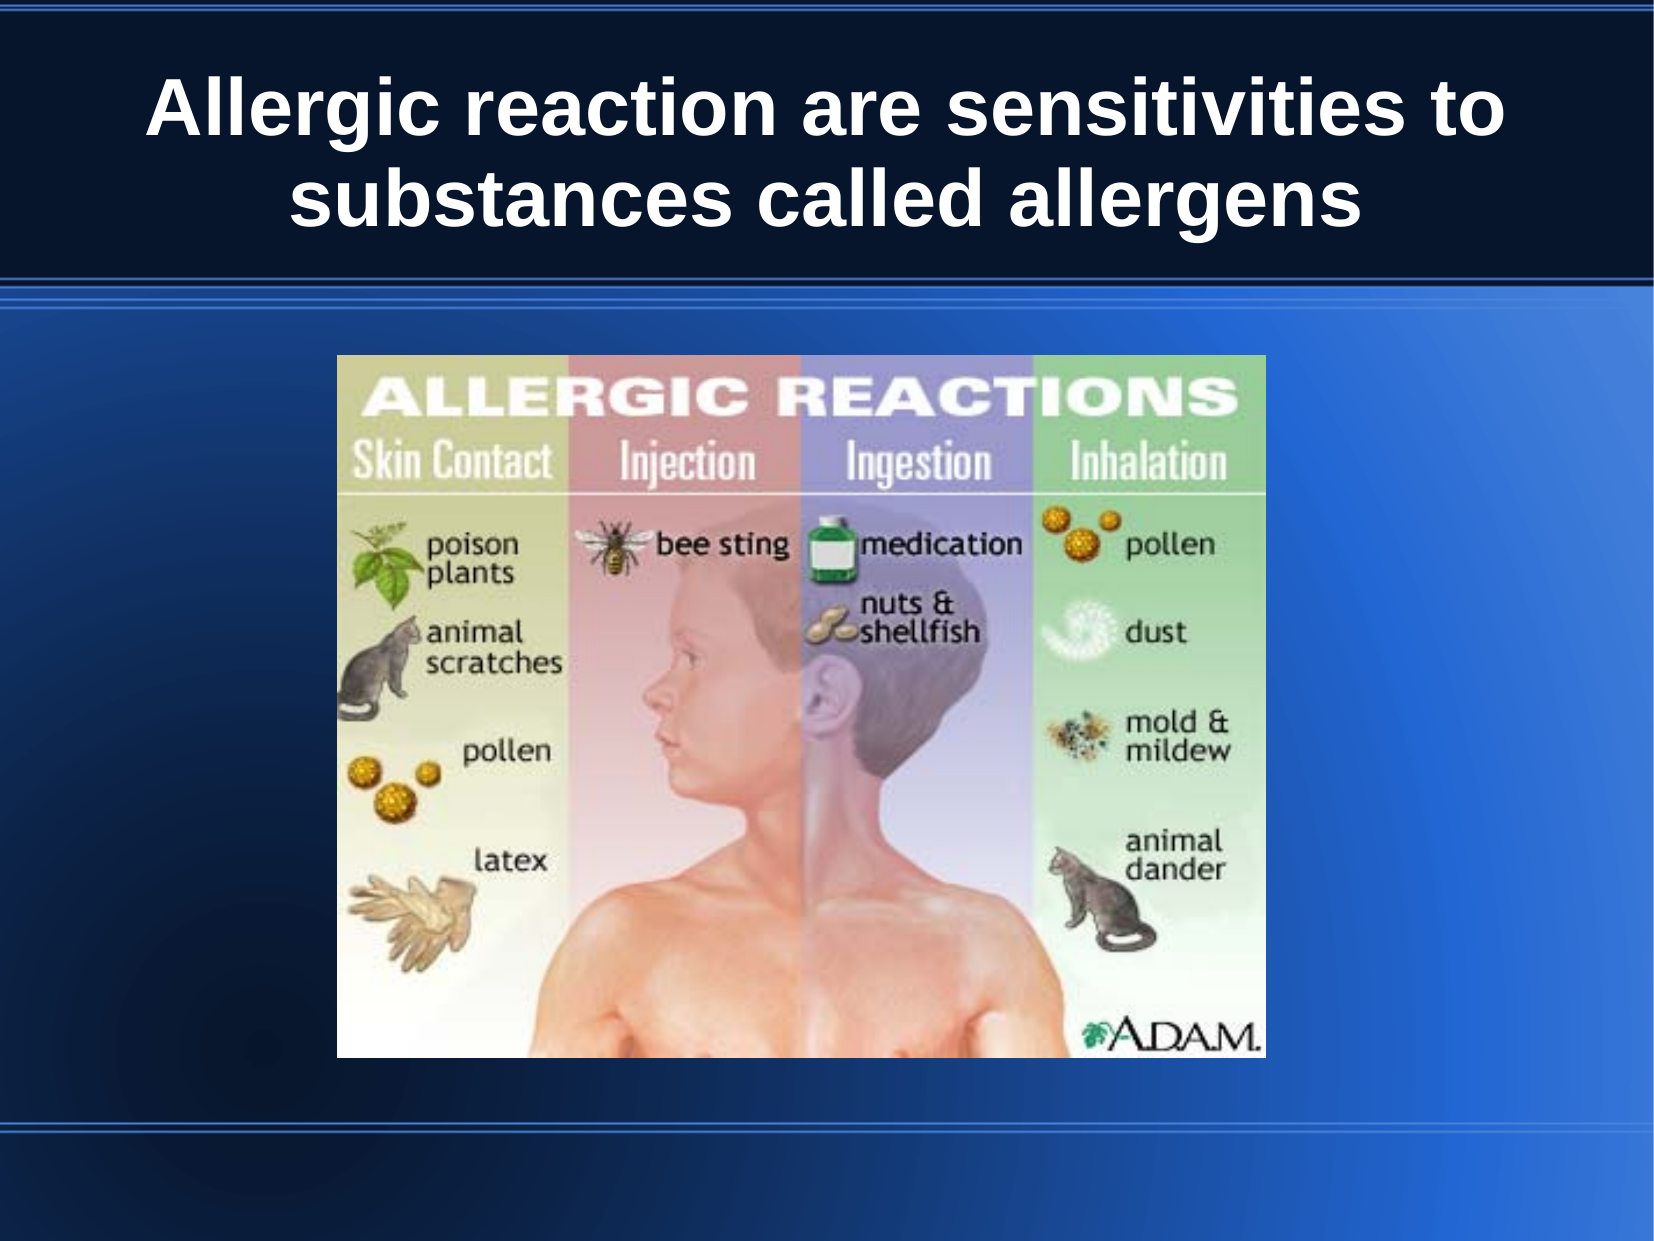

# Allergic reaction are sensitivities to substances called allergens